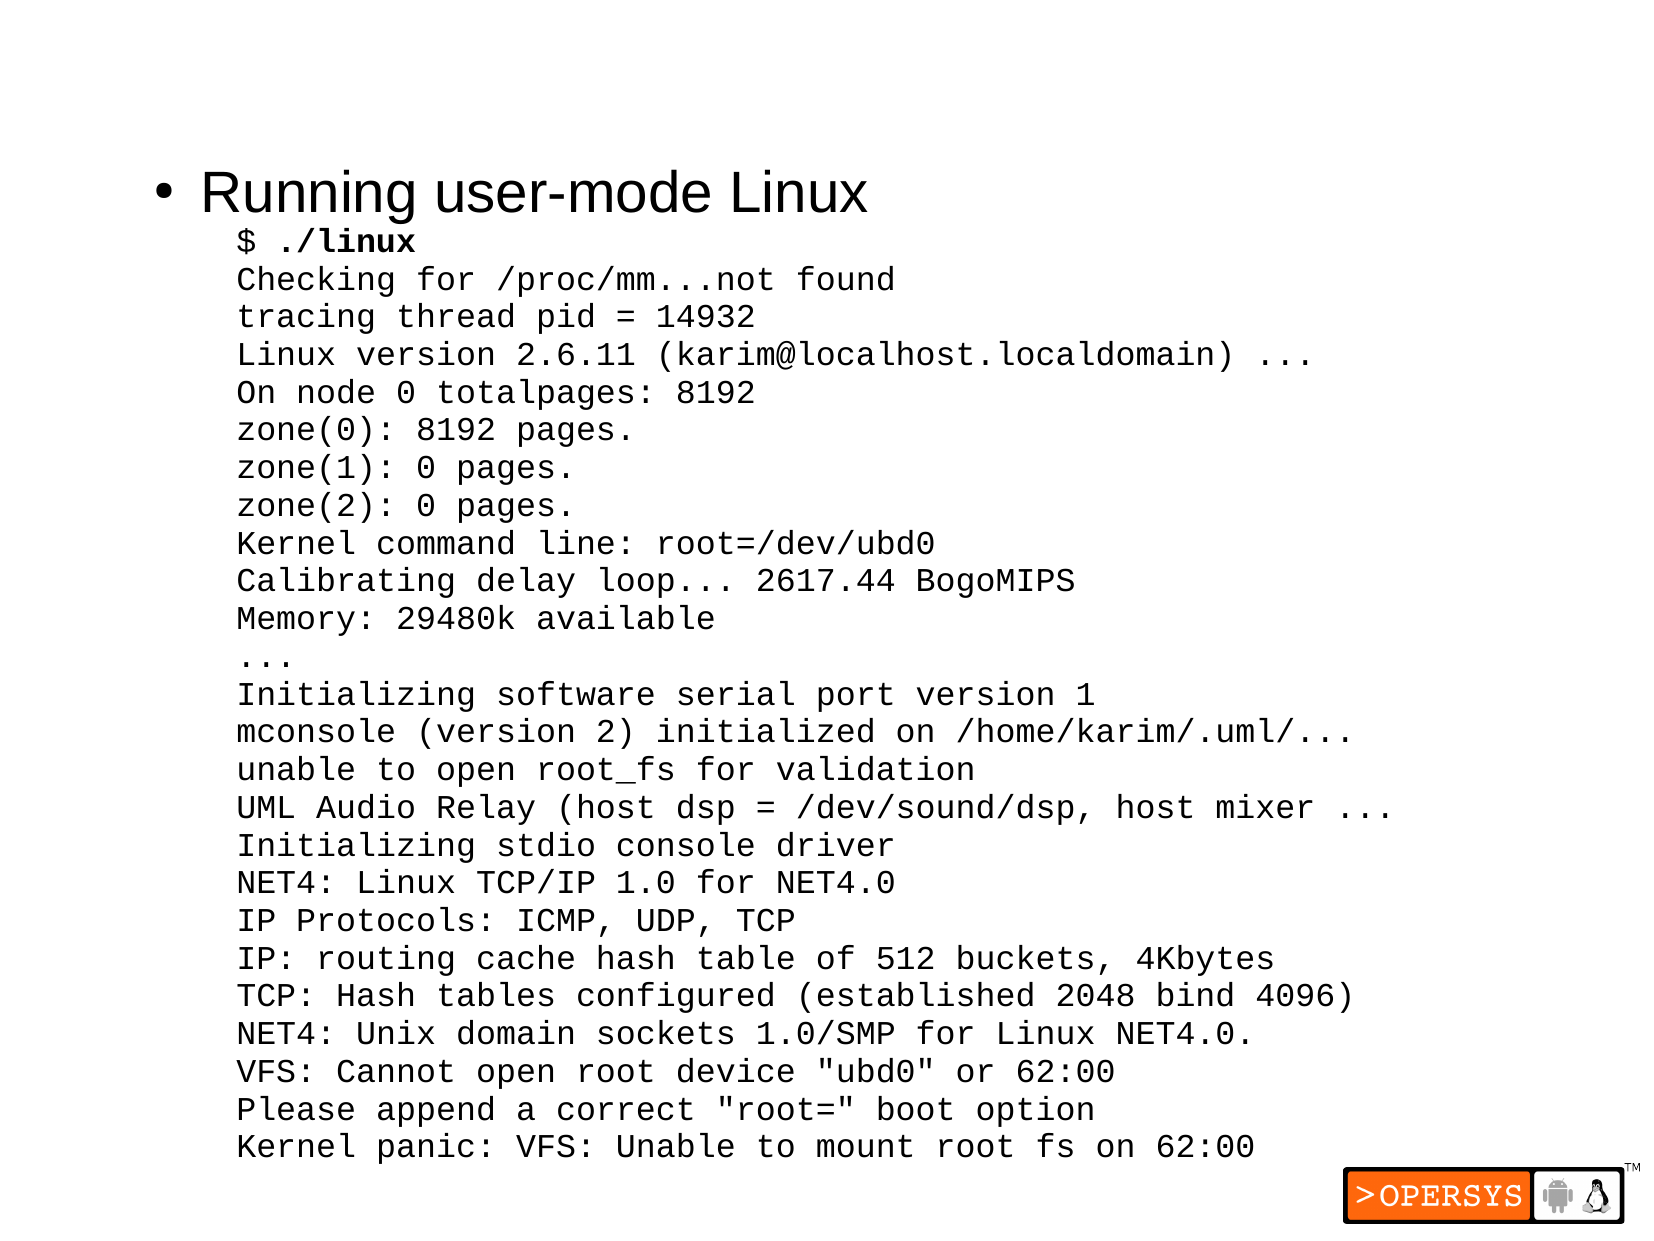

# Running user-mode Linux
$ ./linux
Checking for /proc/mm...not found
tracing thread pid = 14932
Linux version 2.6.11 (karim@localhost.localdomain) ...
On node 0 totalpages: 8192
zone(0): 8192 pages.
zone(1): 0 pages.
zone(2): 0 pages.
Kernel command line: root=/dev/ubd0
Calibrating delay loop... 2617.44 BogoMIPS
Memory: 29480k available
...
Initializing software serial port version 1
mconsole (version 2) initialized on /home/karim/.uml/...
unable to open root_fs for validation
UML Audio Relay (host dsp = /dev/sound/dsp, host mixer ...
Initializing stdio console driver
NET4: Linux TCP/IP 1.0 for NET4.0
IP Protocols: ICMP, UDP, TCP
IP: routing cache hash table of 512 buckets, 4Kbytes
TCP: Hash tables configured (established 2048 bind 4096)
NET4: Unix domain sockets 1.0/SMP for Linux NET4.0.
VFS: Cannot open root device "ubd0" or 62:00
Please append a correct "root=" boot option
Kernel panic: VFS: Unable to mount root fs on 62:00